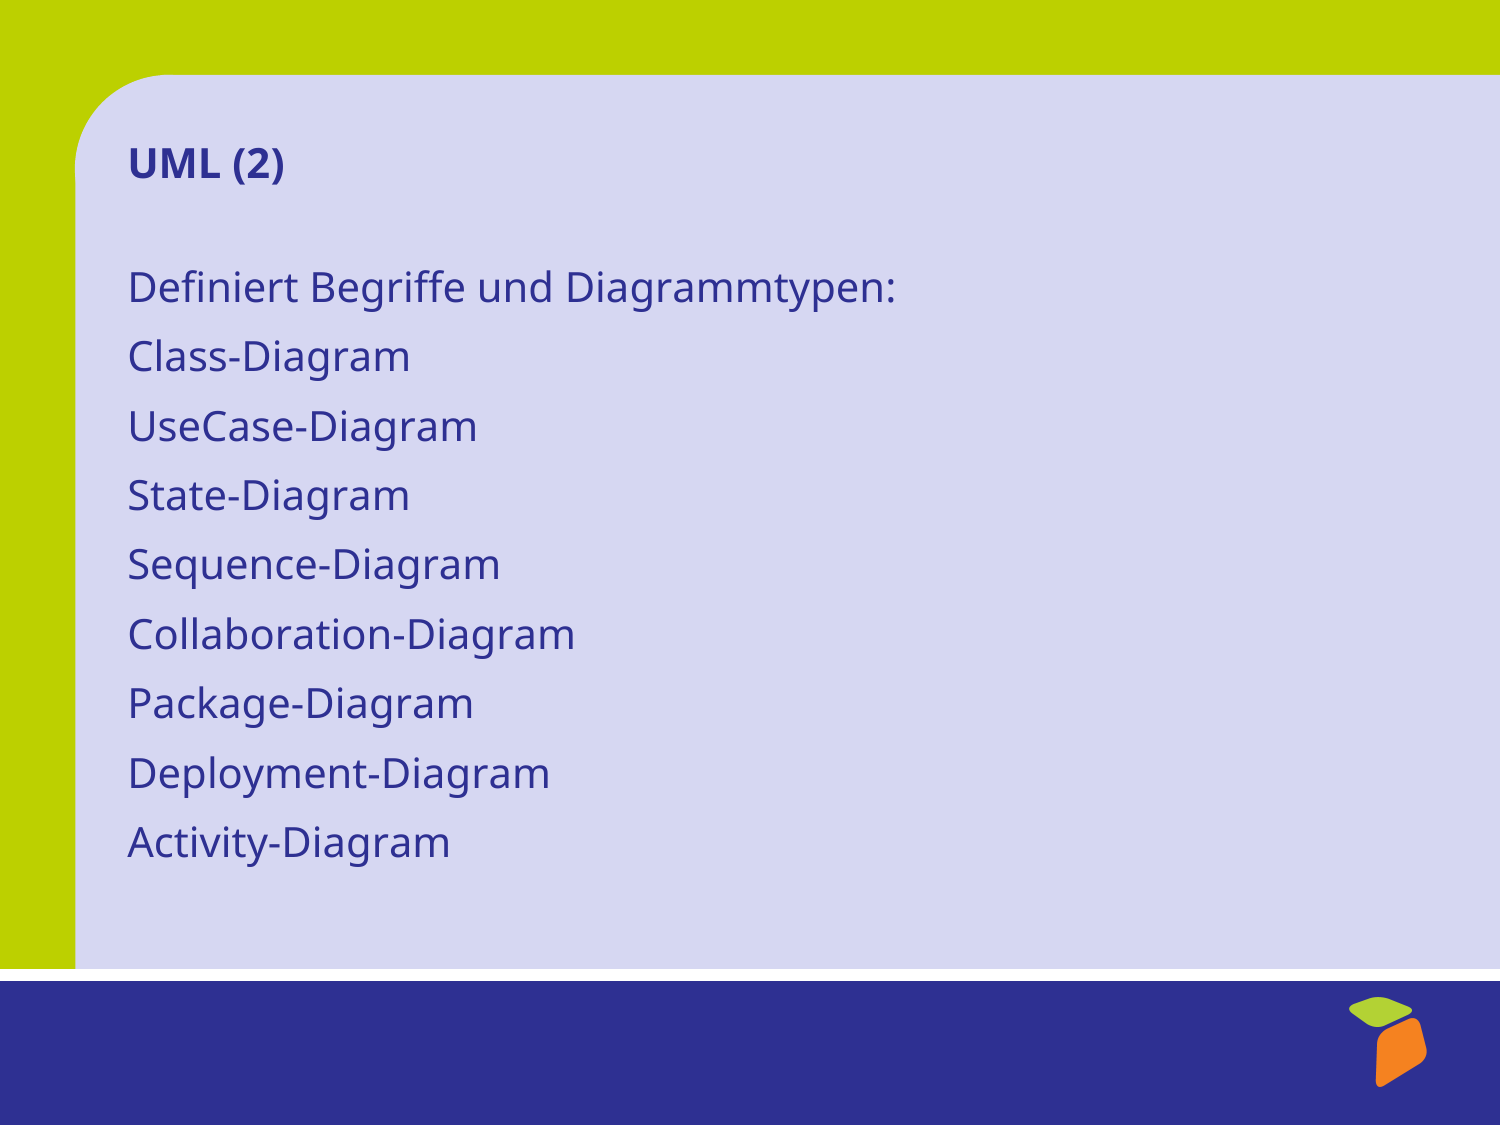

# UML (2)
Definiert Begriffe und Diagrammtypen:
Class-Diagram
UseCase-Diagram
State-Diagram
Sequence-Diagram
Collaboration-Diagram
Package-Diagram
Deployment-Diagram
Activity-Diagram